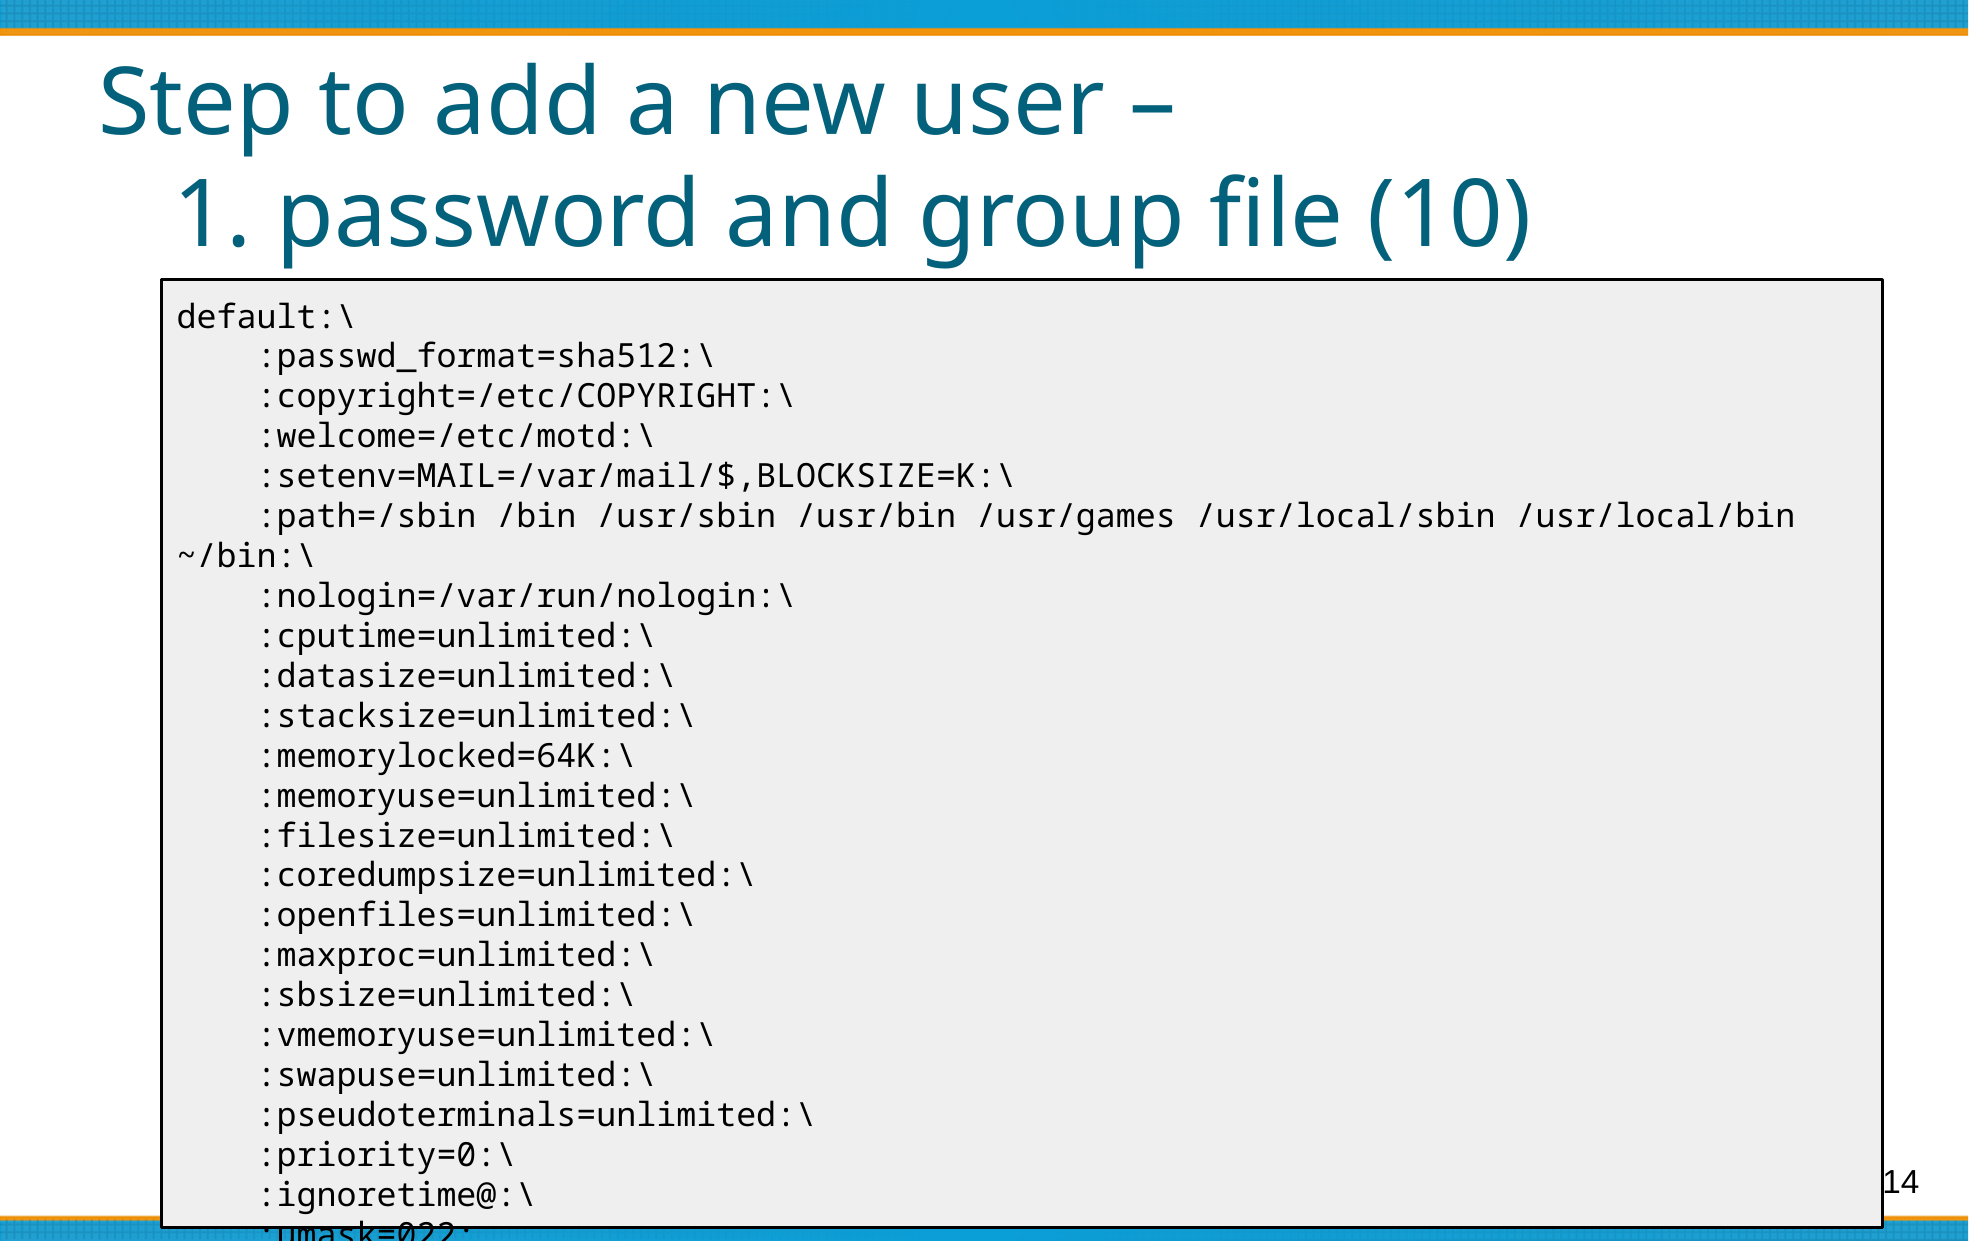

# Step to add a new user – 1. password and group file (10)
default:\
 :passwd_format=sha512:\
 :copyright=/etc/COPYRIGHT:\
 :welcome=/etc/motd:\
 :setenv=MAIL=/var/mail/$,BLOCKSIZE=K:\
 :path=/sbin /bin /usr/sbin /usr/bin /usr/games /usr/local/sbin /usr/local/bin ~/bin:\
 :nologin=/var/run/nologin:\
 :cputime=unlimited:\
 :datasize=unlimited:\
 :stacksize=unlimited:\
 :memorylocked=64K:\
 :memoryuse=unlimited:\
 :filesize=unlimited:\
 :coredumpsize=unlimited:\
 :openfiles=unlimited:\
 :maxproc=unlimited:\
 :sbsize=unlimited:\
 :vmemoryuse=unlimited:\
 :swapuse=unlimited:\
 :pseudoterminals=unlimited:\
 :priority=0:\
 :ignoretime@:\
 :umask=022: